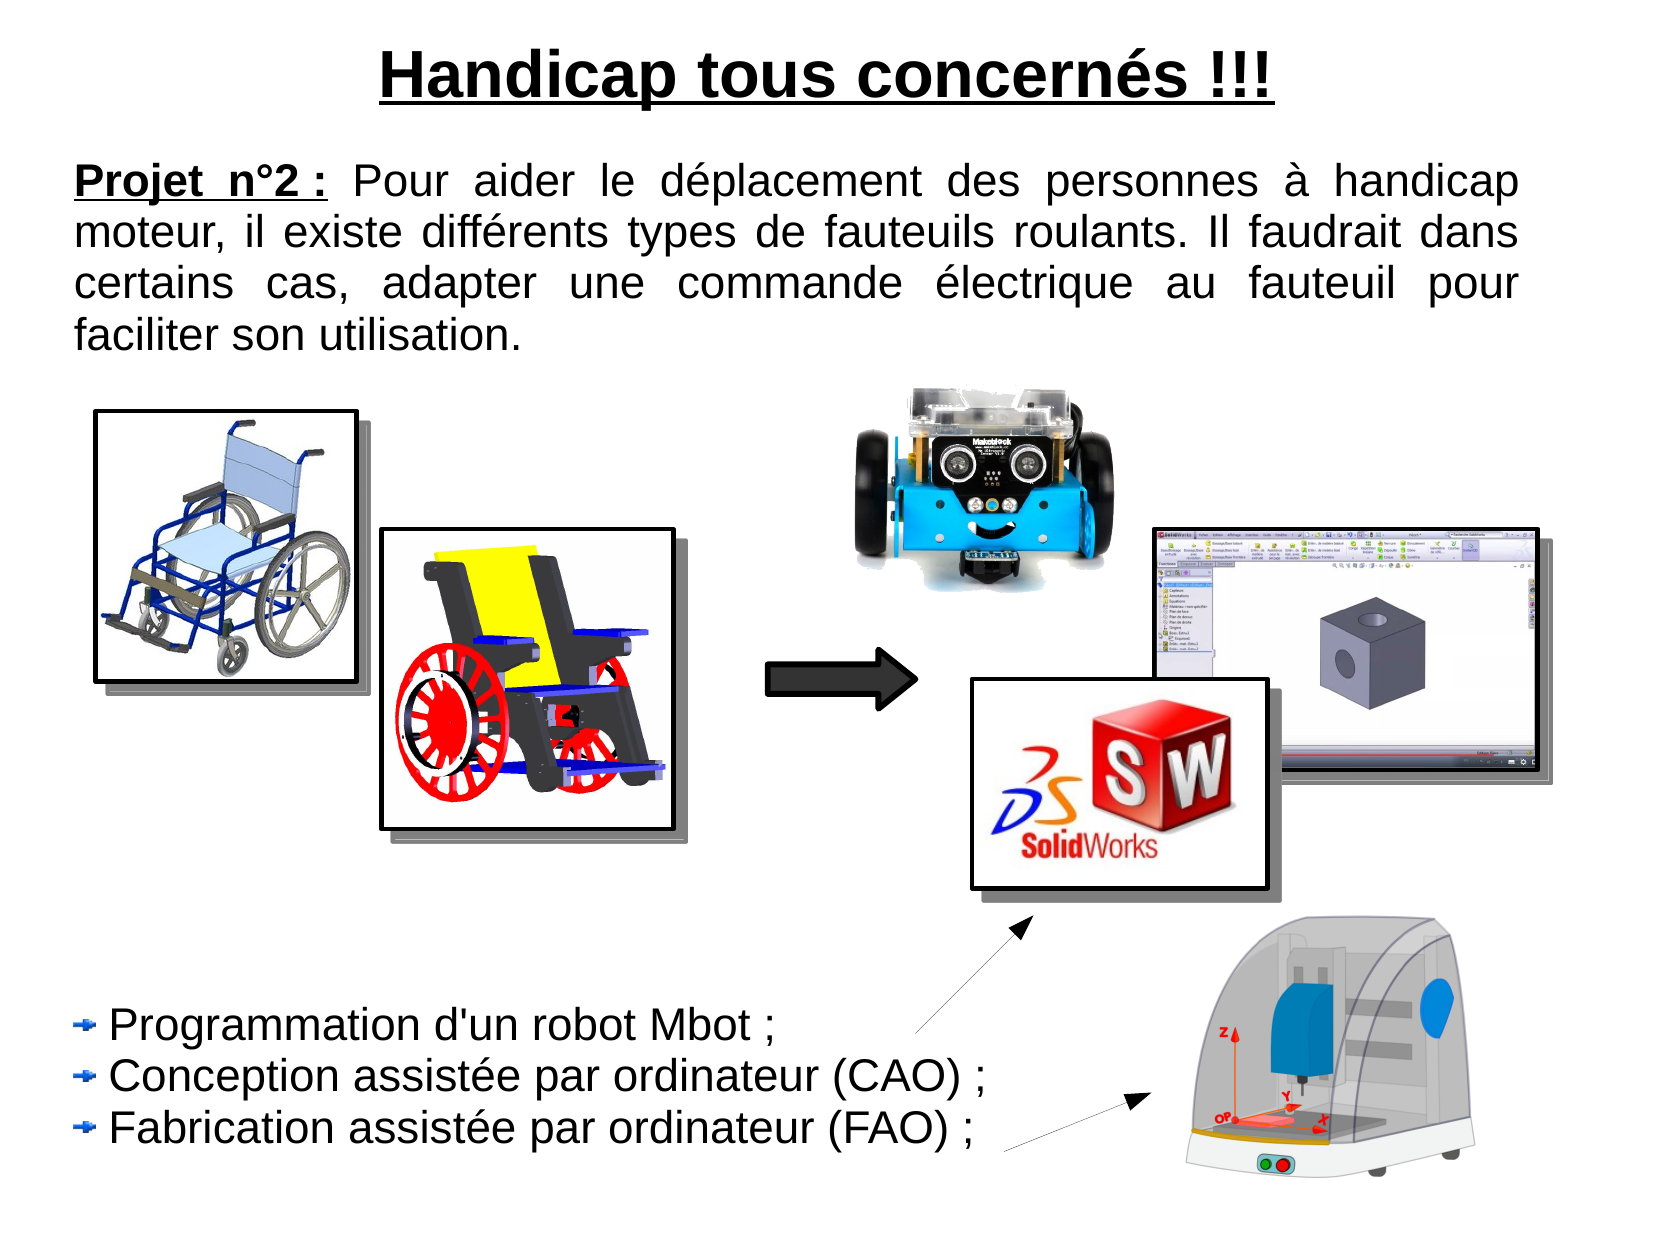

Handicap tous concernés !!!
Projet n°2 : Pour aider le déplacement des personnes à handicap moteur, il existe différents types de fauteuils roulants. Il faudrait dans certains cas, adapter une commande électrique au fauteuil pour faciliter son utilisation.
 Programmation d'un robot Mbot ;
 Conception assistée par ordinateur (CAO) ;
 Fabrication assistée par ordinateur (FAO) ;